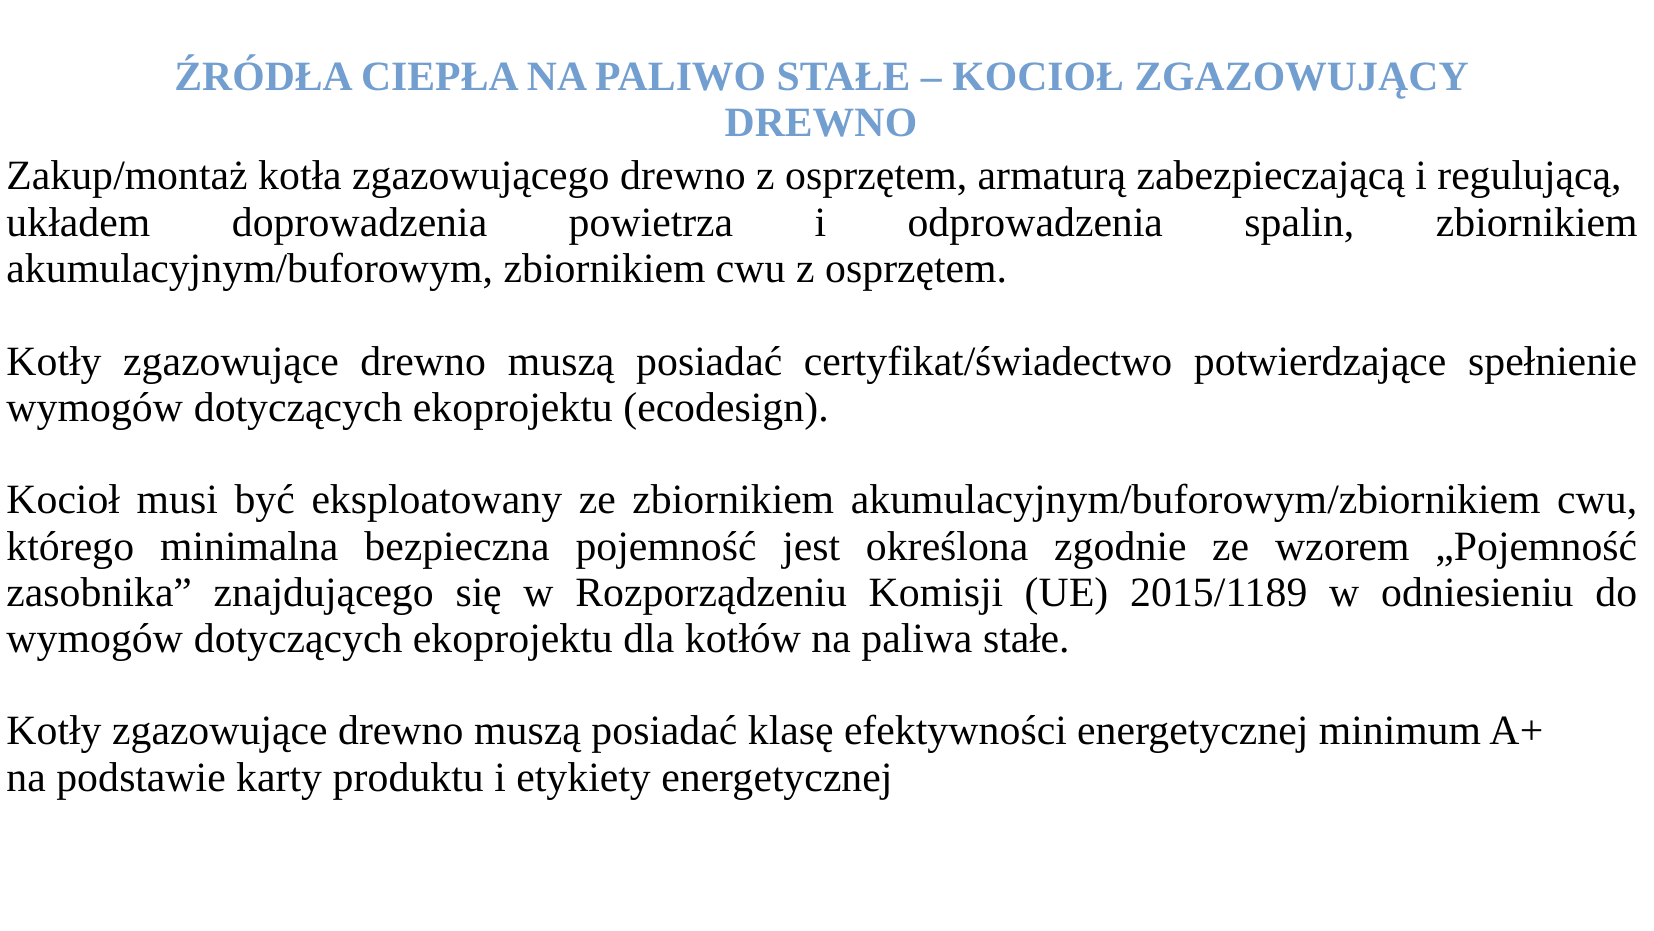

# ŹRÓDŁA CIEPŁA NA PALIWO STAŁE – KOCIOŁ ZGAZOWUJĄCY DREWNO
Zakup/montaż kotła zgazowującego drewno z osprzętem, armaturą zabezpieczającą i regulującą,
układem doprowadzenia powietrza i odprowadzenia spalin, zbiornikiem akumulacyjnym/buforowym, zbiornikiem cwu z osprzętem.
Kotły zgazowujące drewno muszą posiadać certyfikat/świadectwo potwierdzające spełnienie wymogów dotyczących ekoprojektu (ecodesign).
Kocioł musi być eksploatowany ze zbiornikiem akumulacyjnym/buforowym/zbiornikiem cwu, którego minimalna bezpieczna pojemność jest określona zgodnie ze wzorem „Pojemność zasobnika” znajdującego się w Rozporządzeniu Komisji (UE) 2015/1189 w odniesieniu do wymogów dotyczących ekoprojektu dla kotłów na paliwa stałe.
Kotły zgazowujące drewno muszą posiadać klasę efektywności energetycznej minimum A+
na podstawie karty produktu i etykiety energetycznej